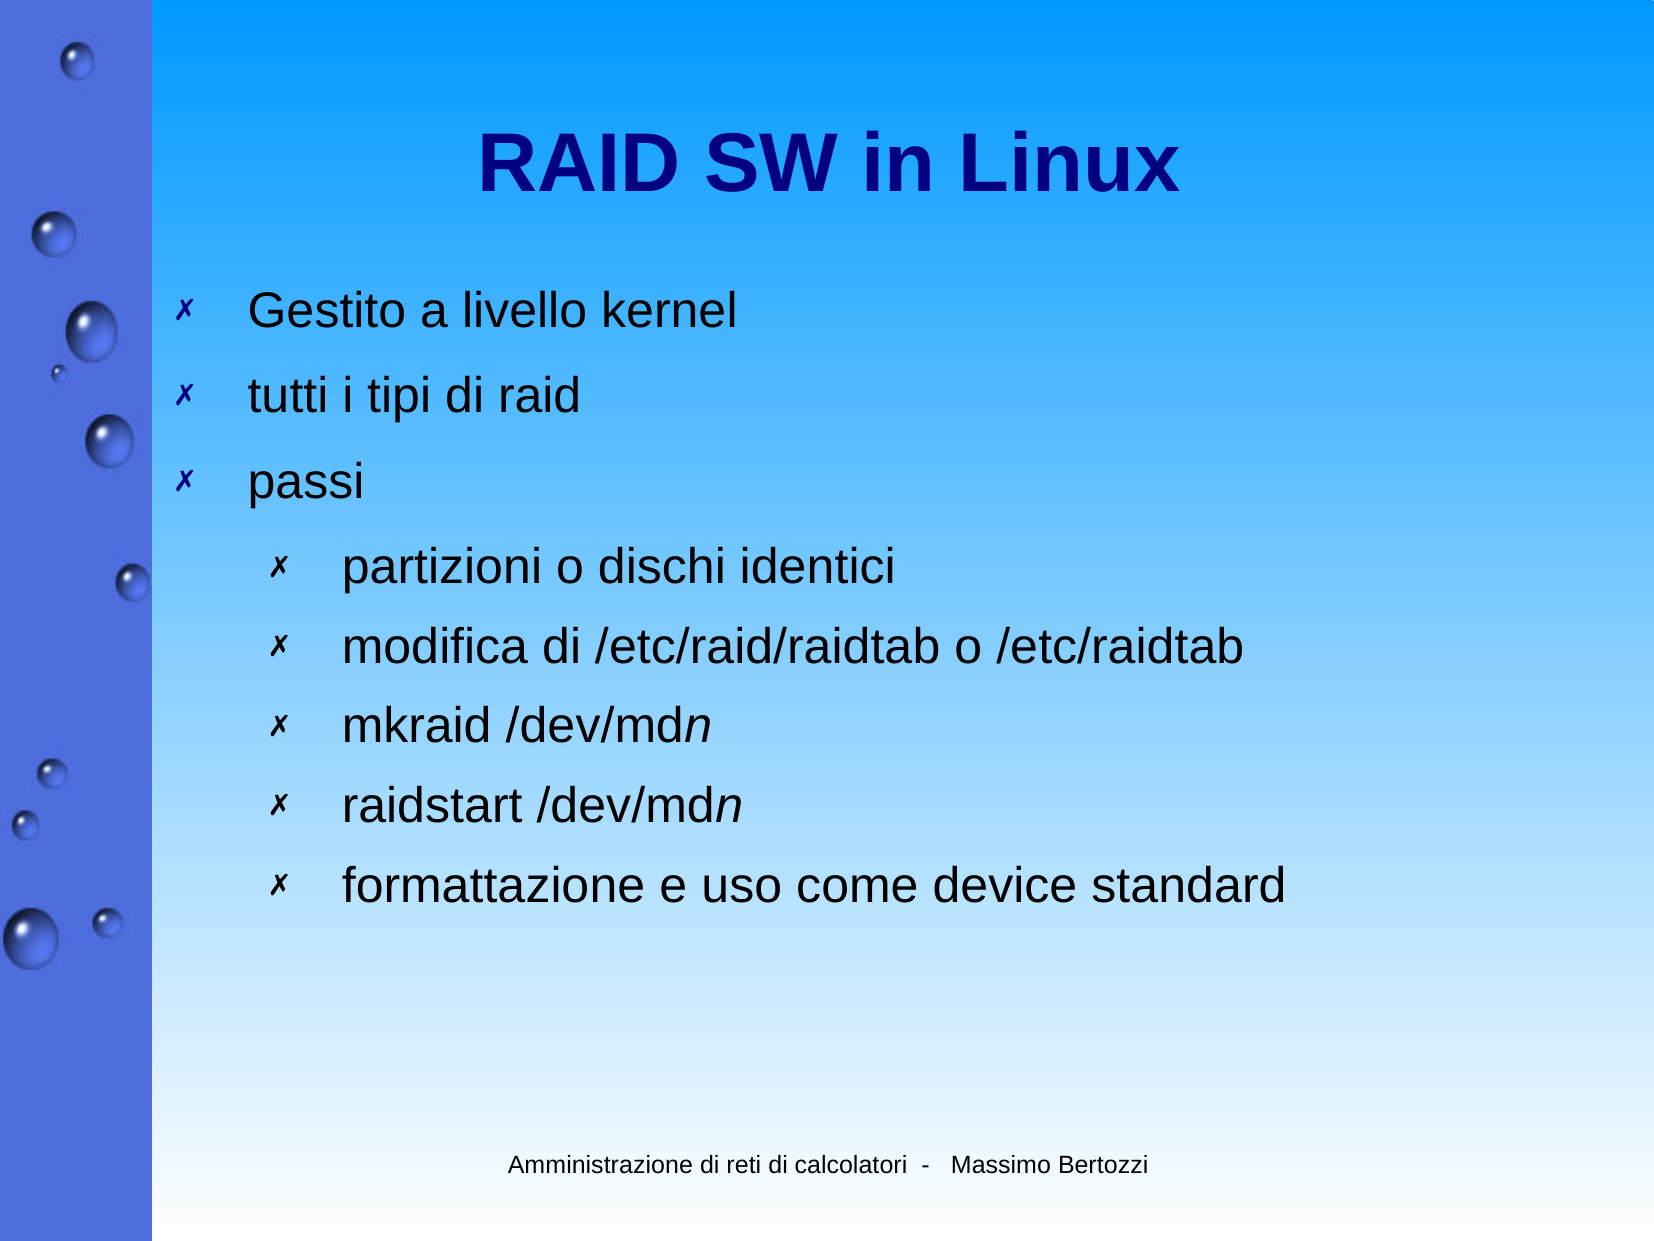

# RAID SW in Linux
Gestito a livello kernel
tutti i tipi di raid
passi
partizioni o dischi identici
modifica di /etc/raid/raidtab o /etc/raidtab
mkraid /dev/mdn
raidstart /dev/mdn
formattazione e uso come device standard